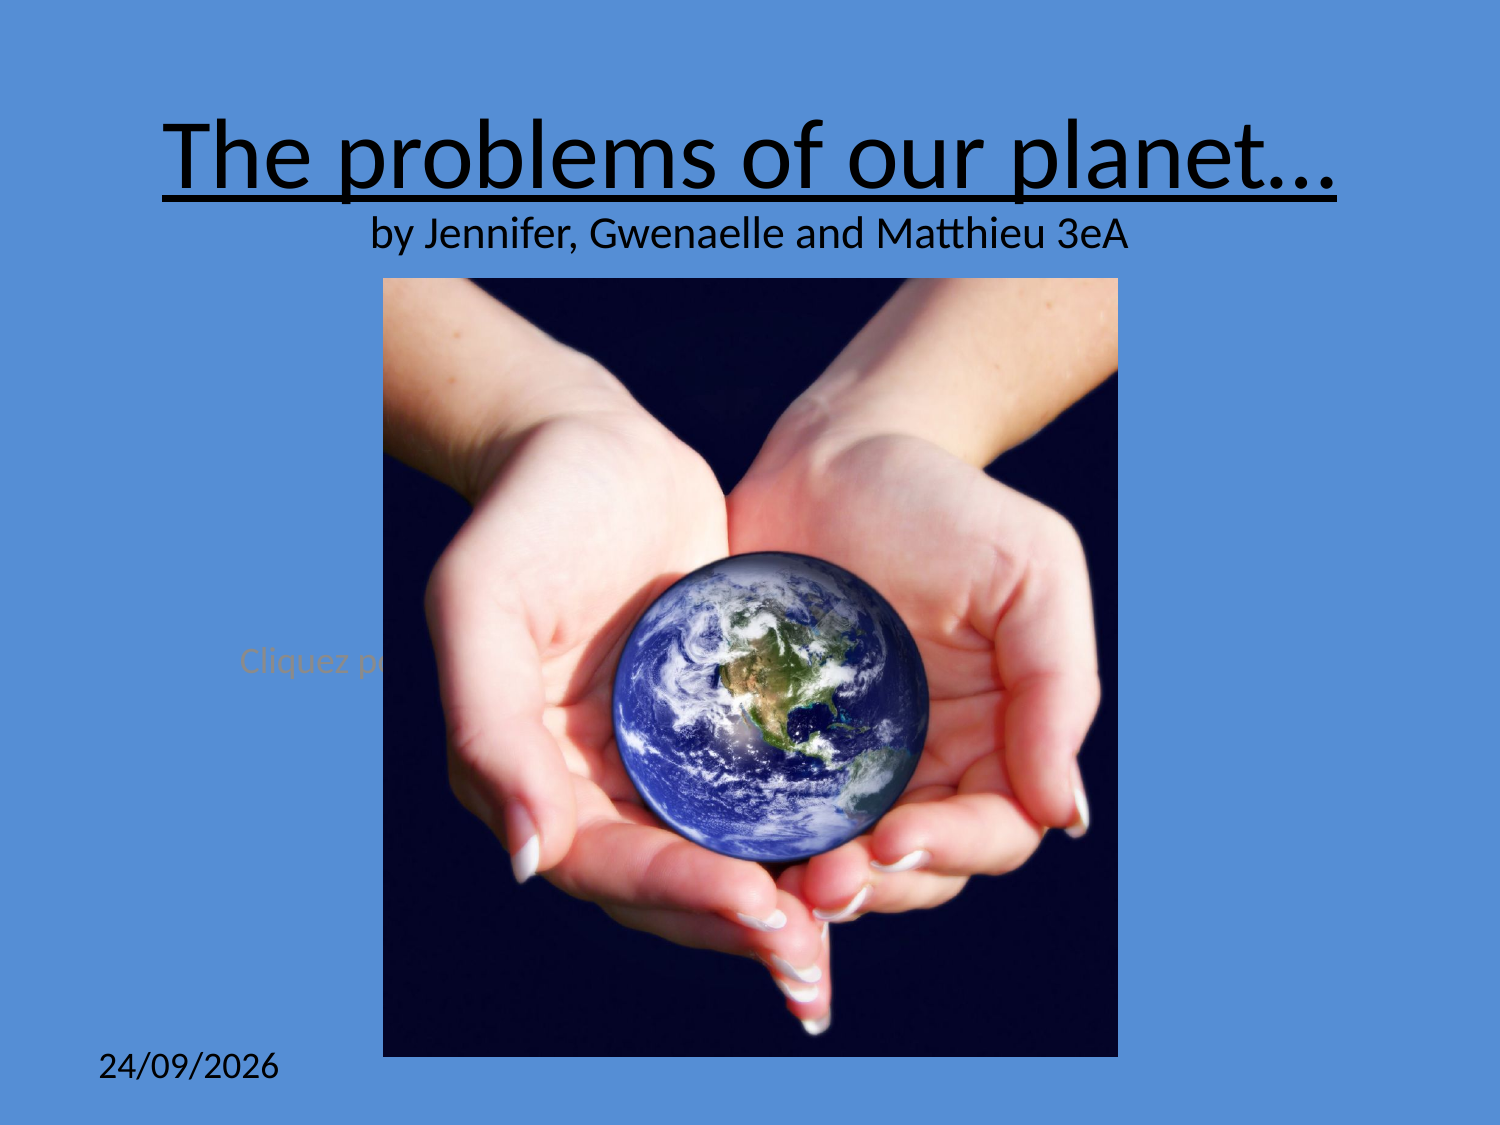

# The problems of our planet… by Jennifer, Gwenaelle and Matthieu 3eA